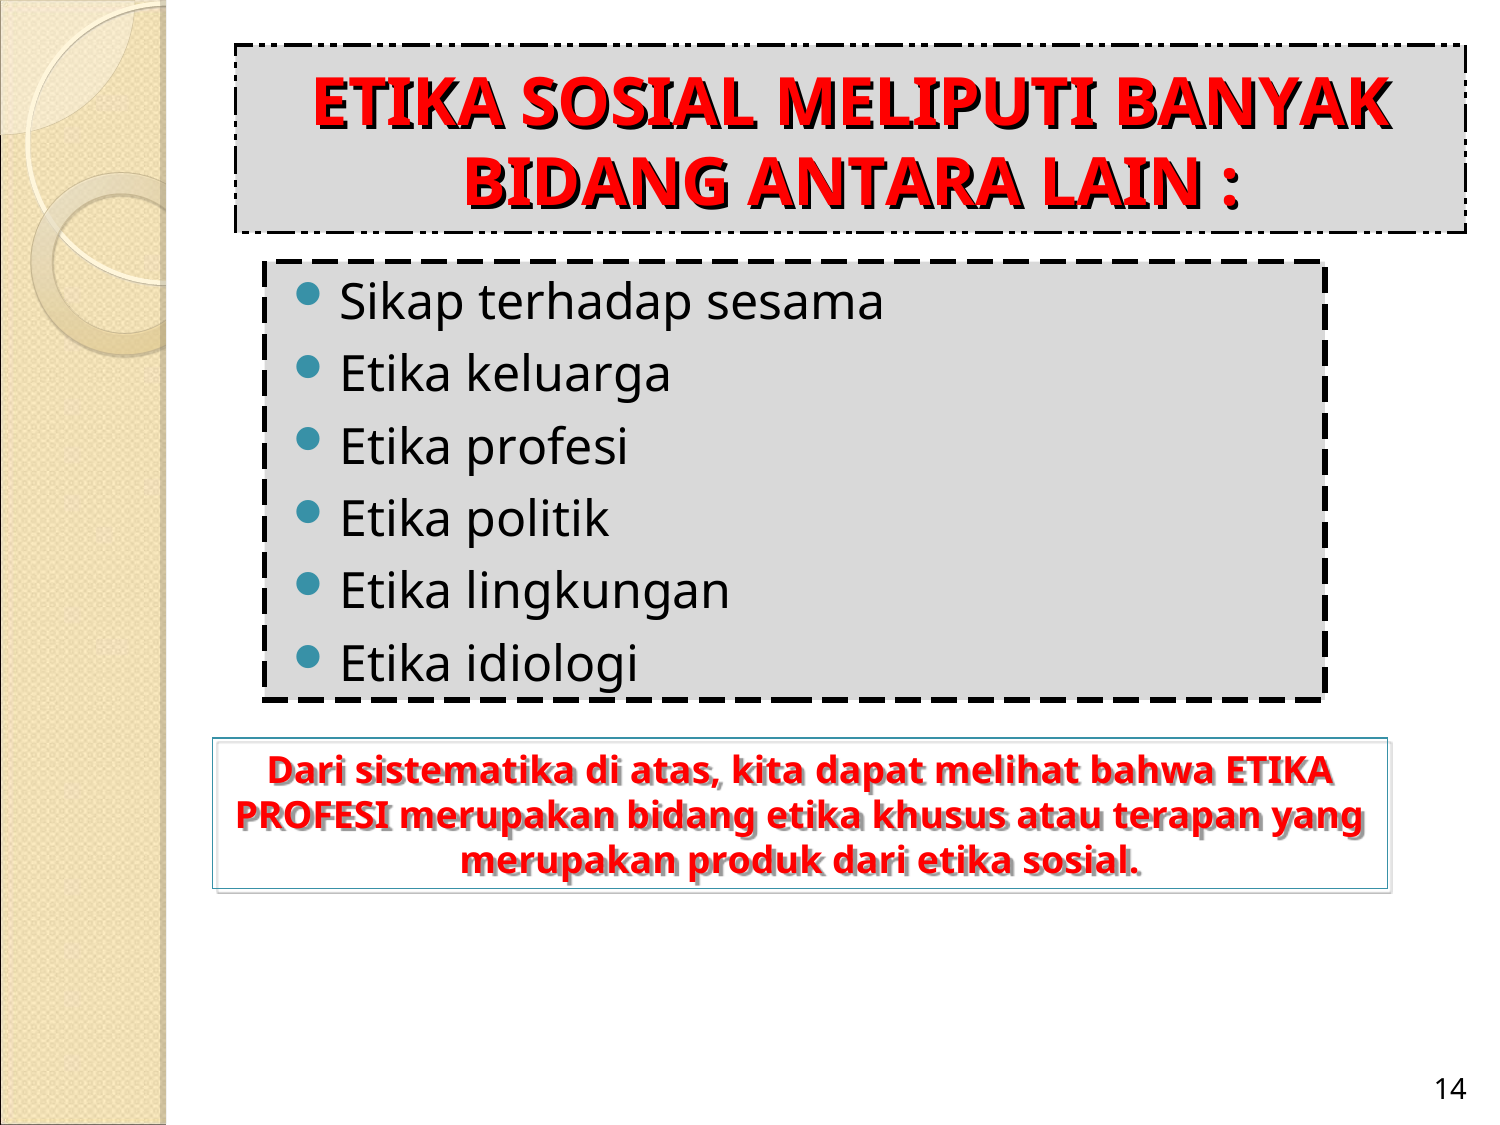

# ETIKA SOSIAL MELIPUTI BANYAK BIDANG ANTARA LAIN :
Sikap terhadap sesama
Etika keluarga
Etika profesi
Etika politik
Etika lingkungan
Etika idiologi
Dari sistematika di atas, kita dapat melihat bahwa ETIKA PROFESI merupakan bidang etika khusus atau terapan yang merupakan produk dari etika sosial.
14